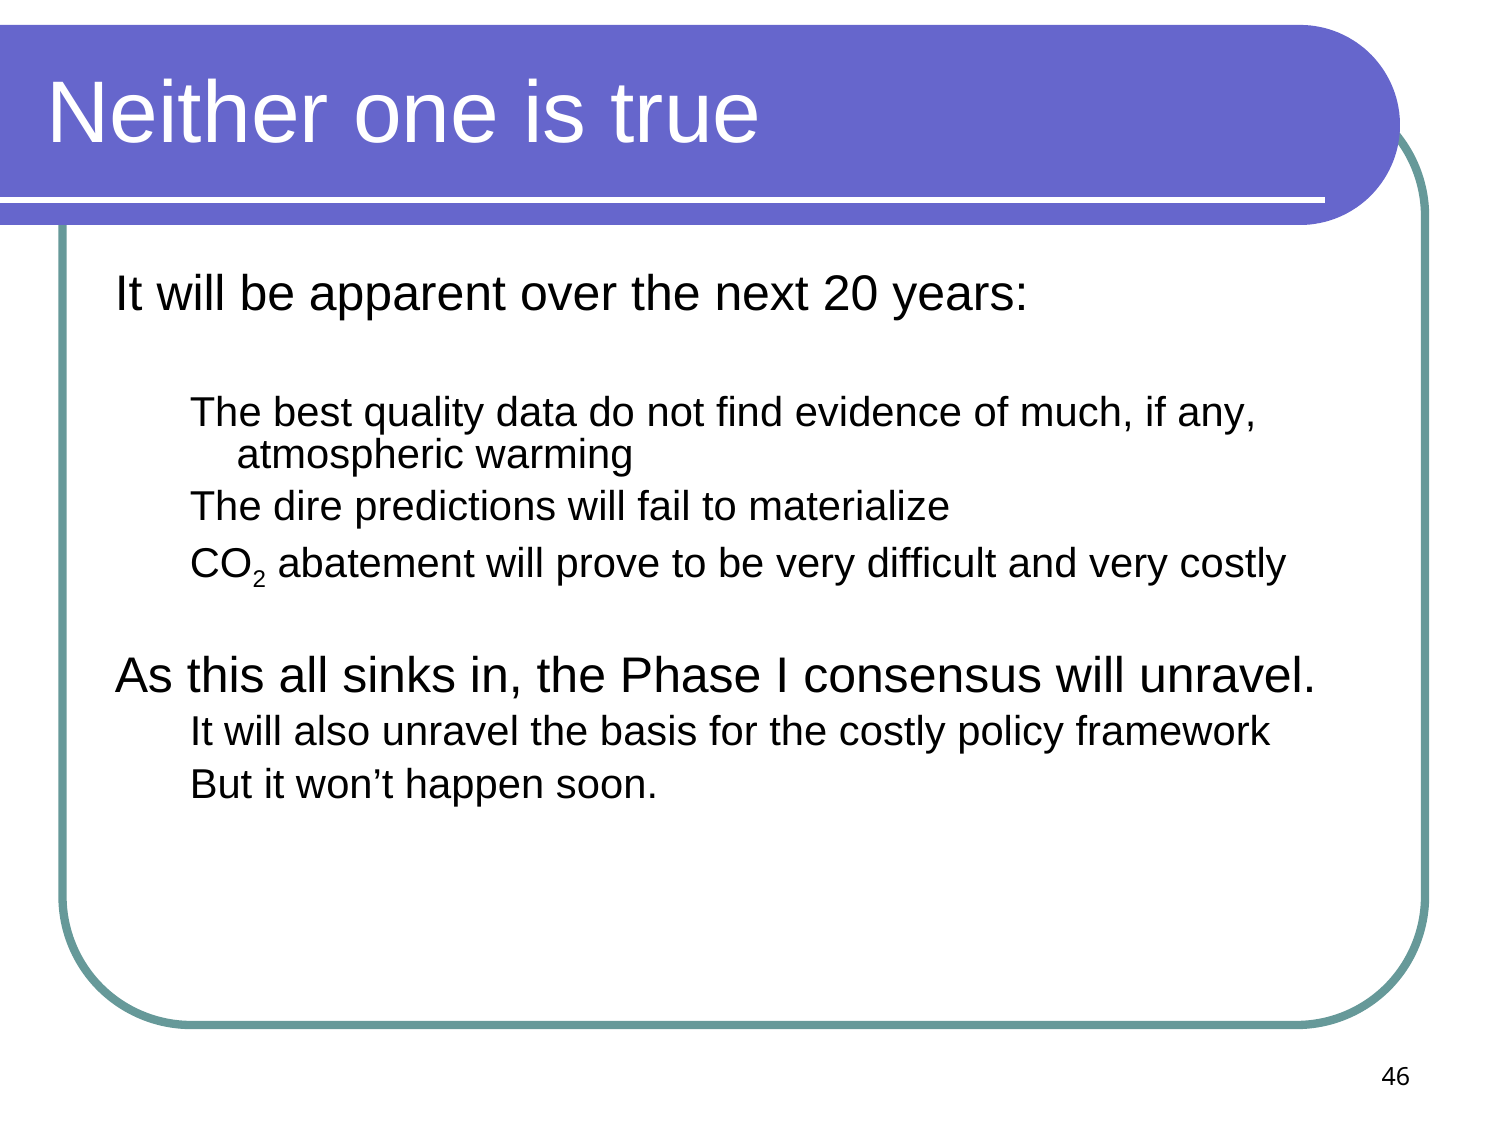

# Neither one is true
It will be apparent over the next 20 years:
The best quality data do not find evidence of much, if any, atmospheric warming
The dire predictions will fail to materialize
CO2 abatement will prove to be very difficult and very costly
As this all sinks in, the Phase I consensus will unravel.
It will also unravel the basis for the costly policy framework
But it won’t happen soon.
46